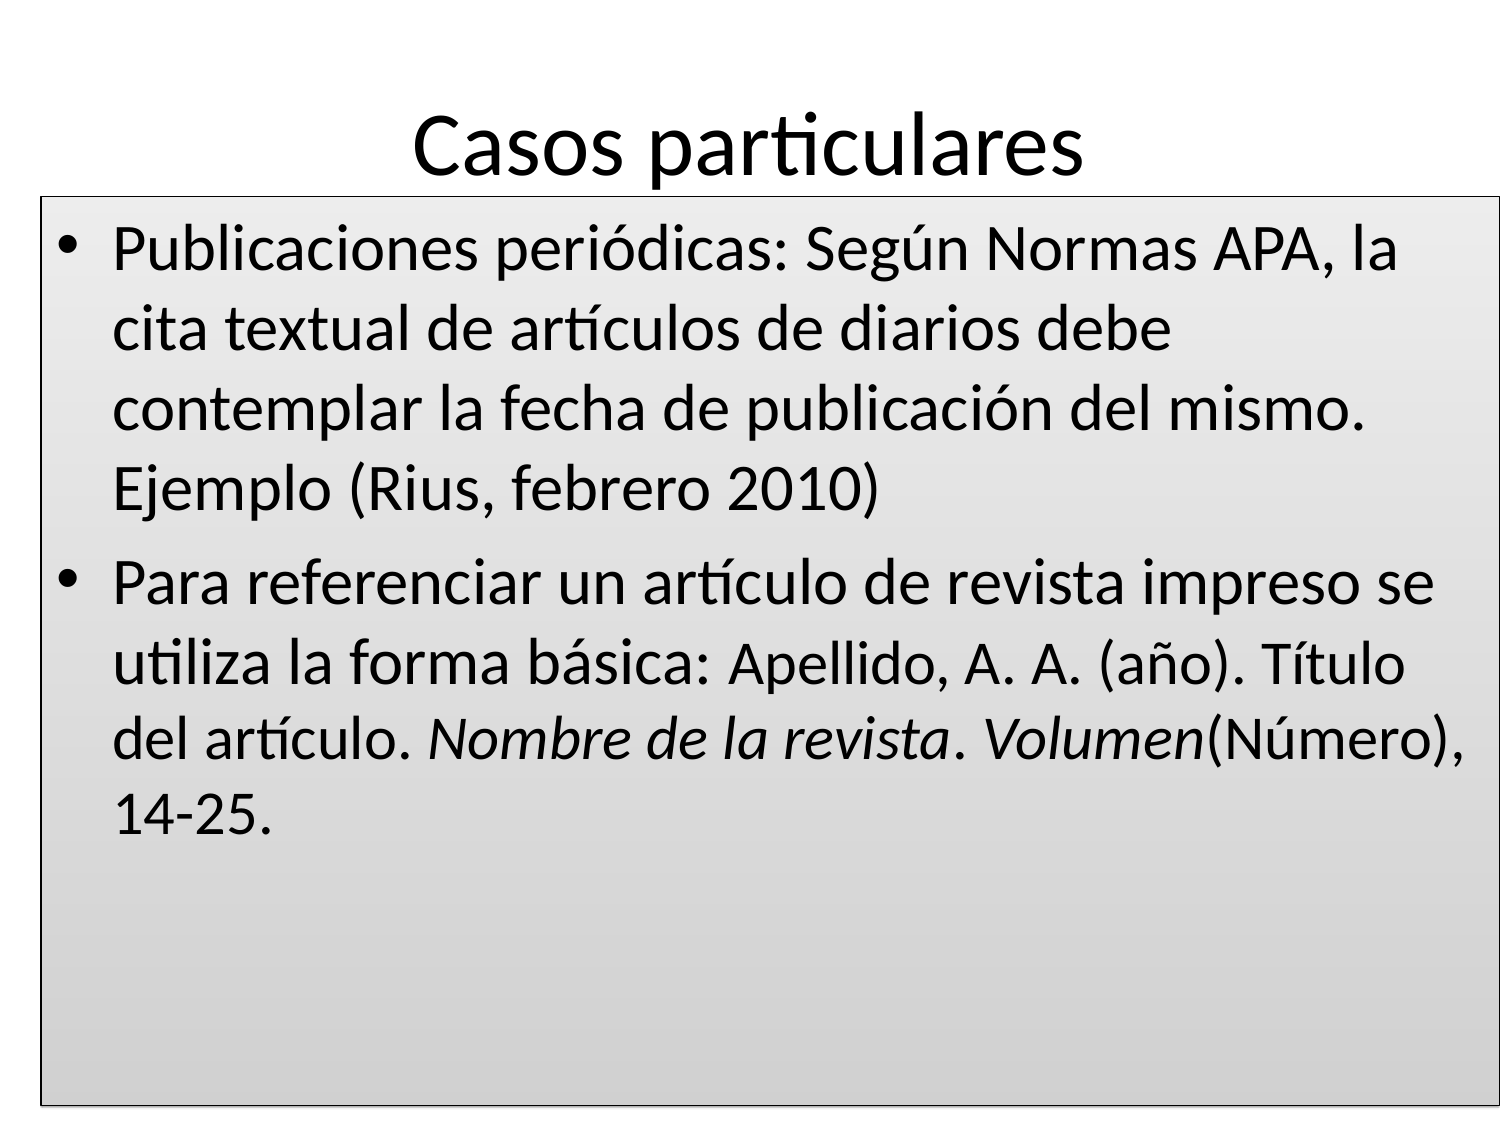

Casos particulares
Publicaciones periódicas: Según Normas APA, la cita textual de artículos de diarios debe contemplar la fecha de publicación del mismo. Ejemplo (Rius, febrero 2010)
Para referenciar un artículo de revista impreso se utiliza la forma básica: Apellido, A. A. (año). Título del artículo. Nombre de la revista. Volumen(Número), 14-25.